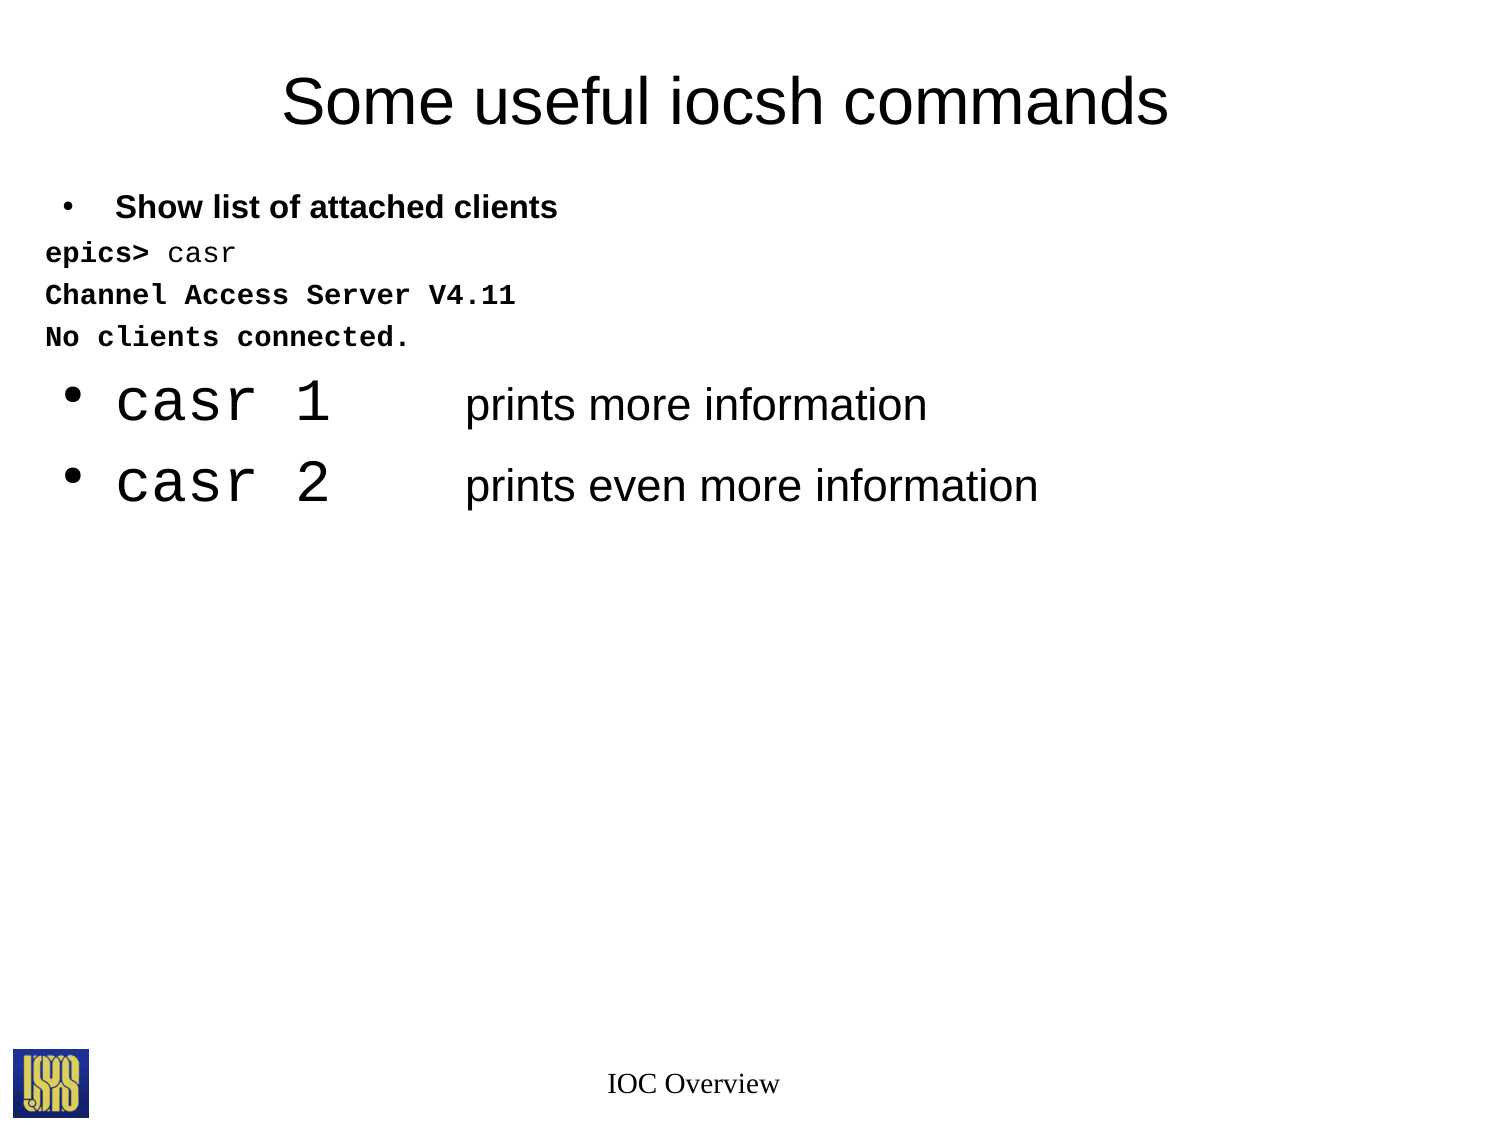

# Some useful iocsh commands
Show list of attached clients
epics> casr
Channel Access Server V4.11
No clients connected.
casr 1 prints more information
casr 2 prints even more information